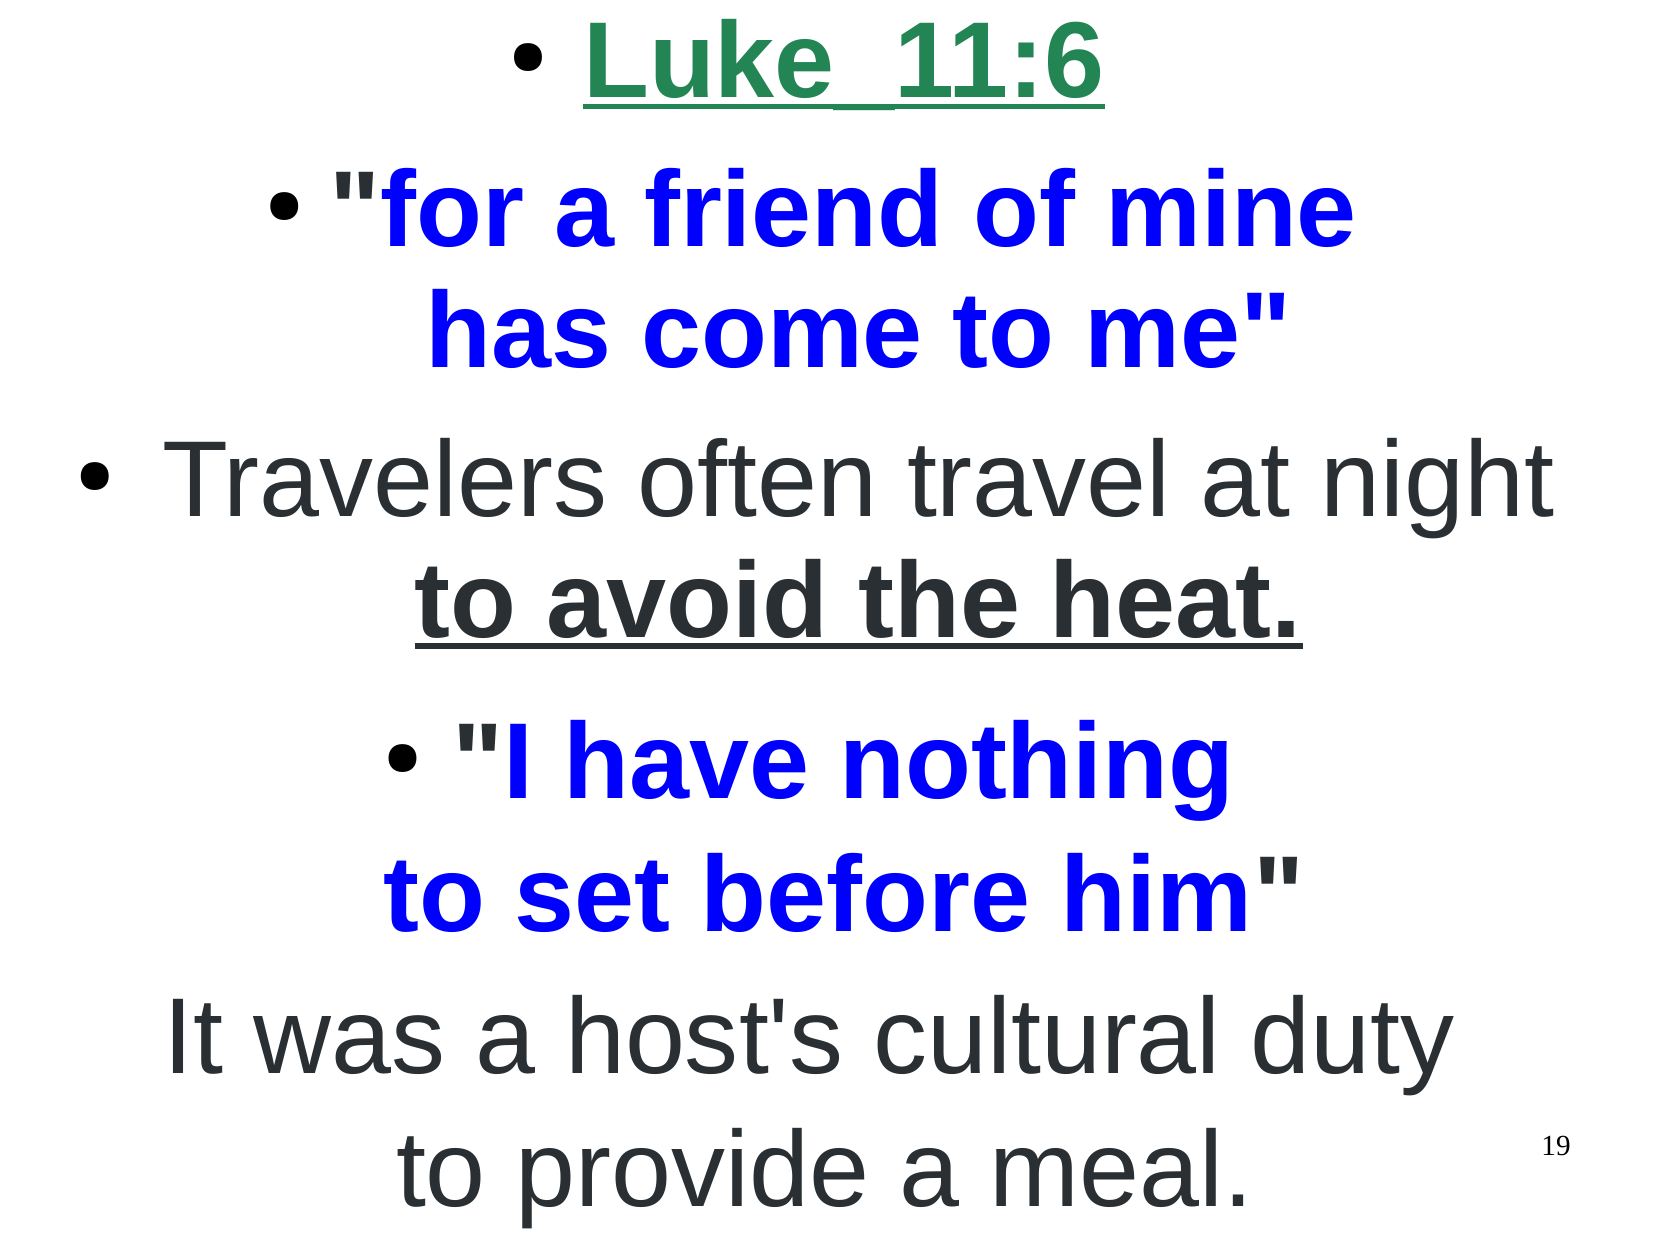

# Luke_11:6
"for a friend of mine
has come to me"
 Travelers often travel at night
to avoid the heat.
"I have nothing
to set before him"
It was a host's cultural duty
to provide a meal.
19